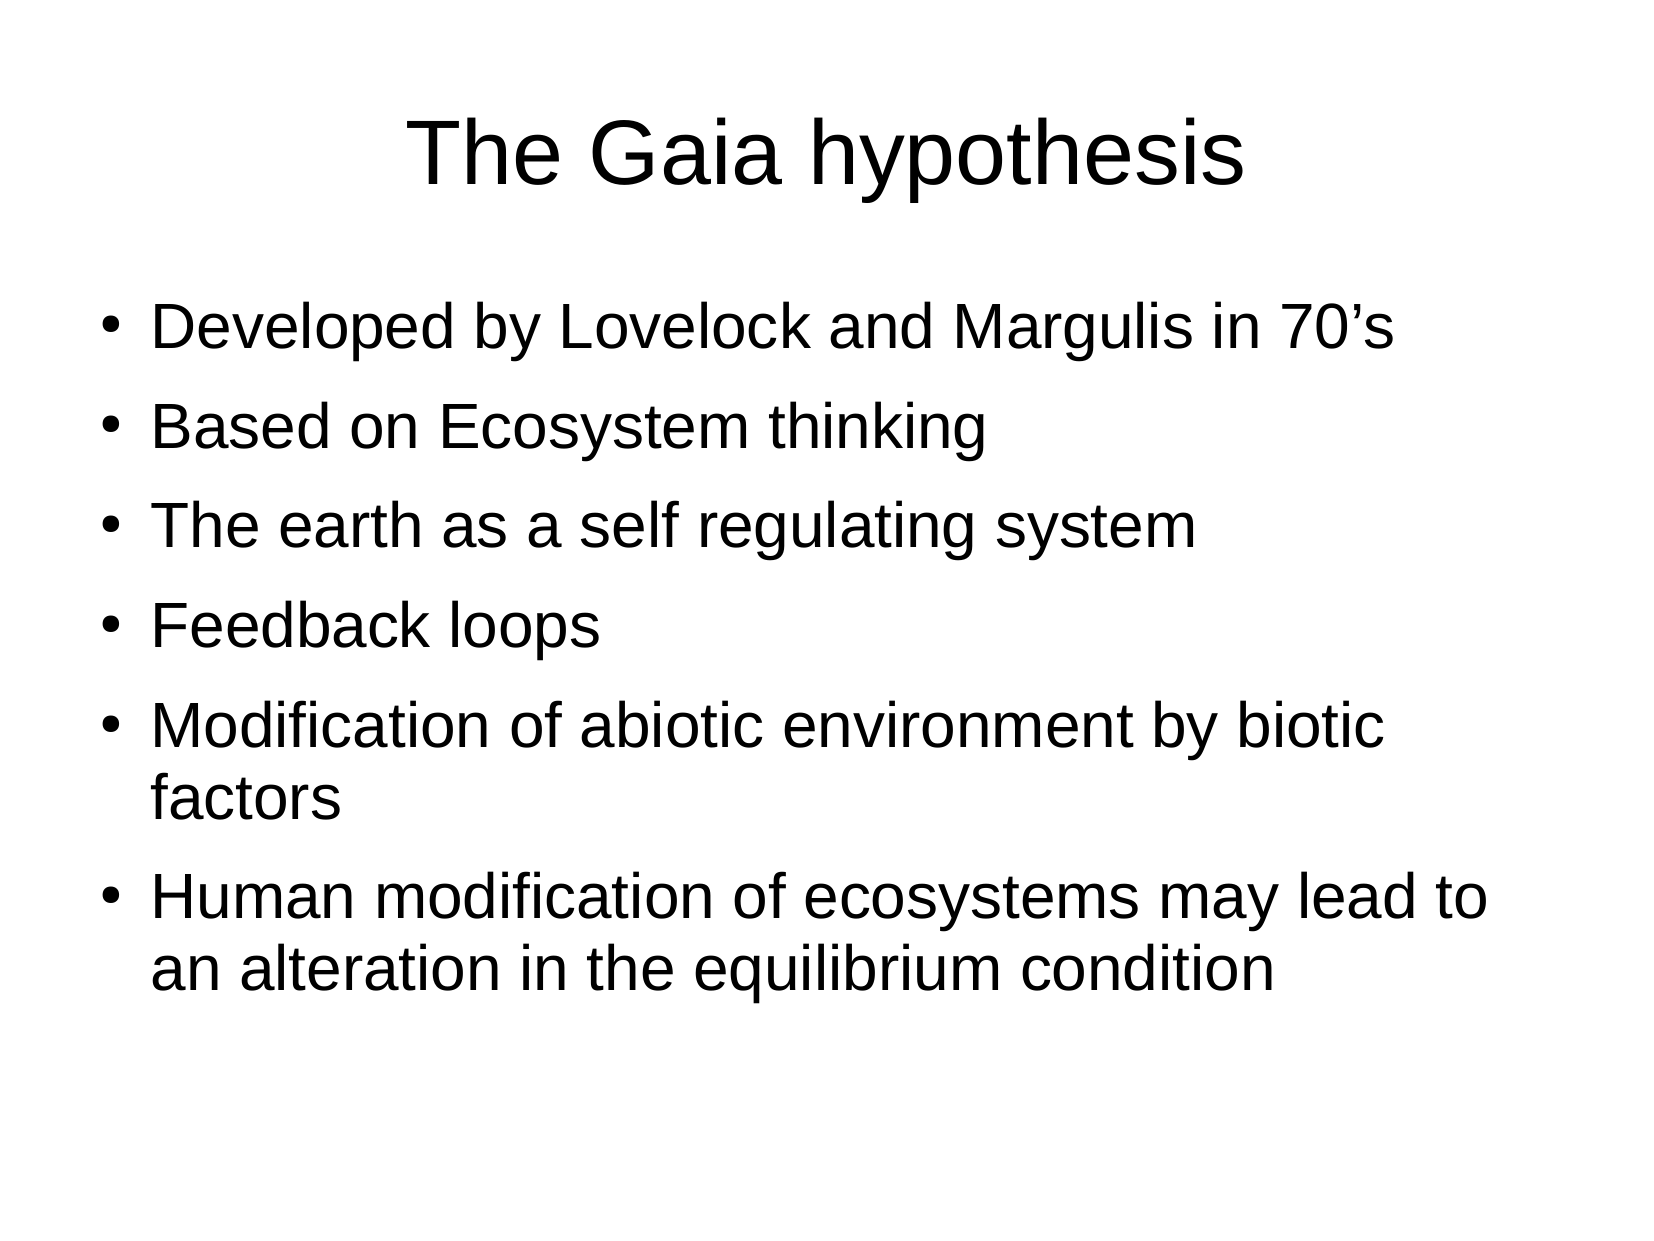

# The Gaia hypothesis
Developed by Lovelock and Margulis in 70’s
Based on Ecosystem thinking
The earth as a self regulating system
Feedback loops
Modification of abiotic environment by biotic factors
Human modification of ecosystems may lead to an alteration in the equilibrium condition